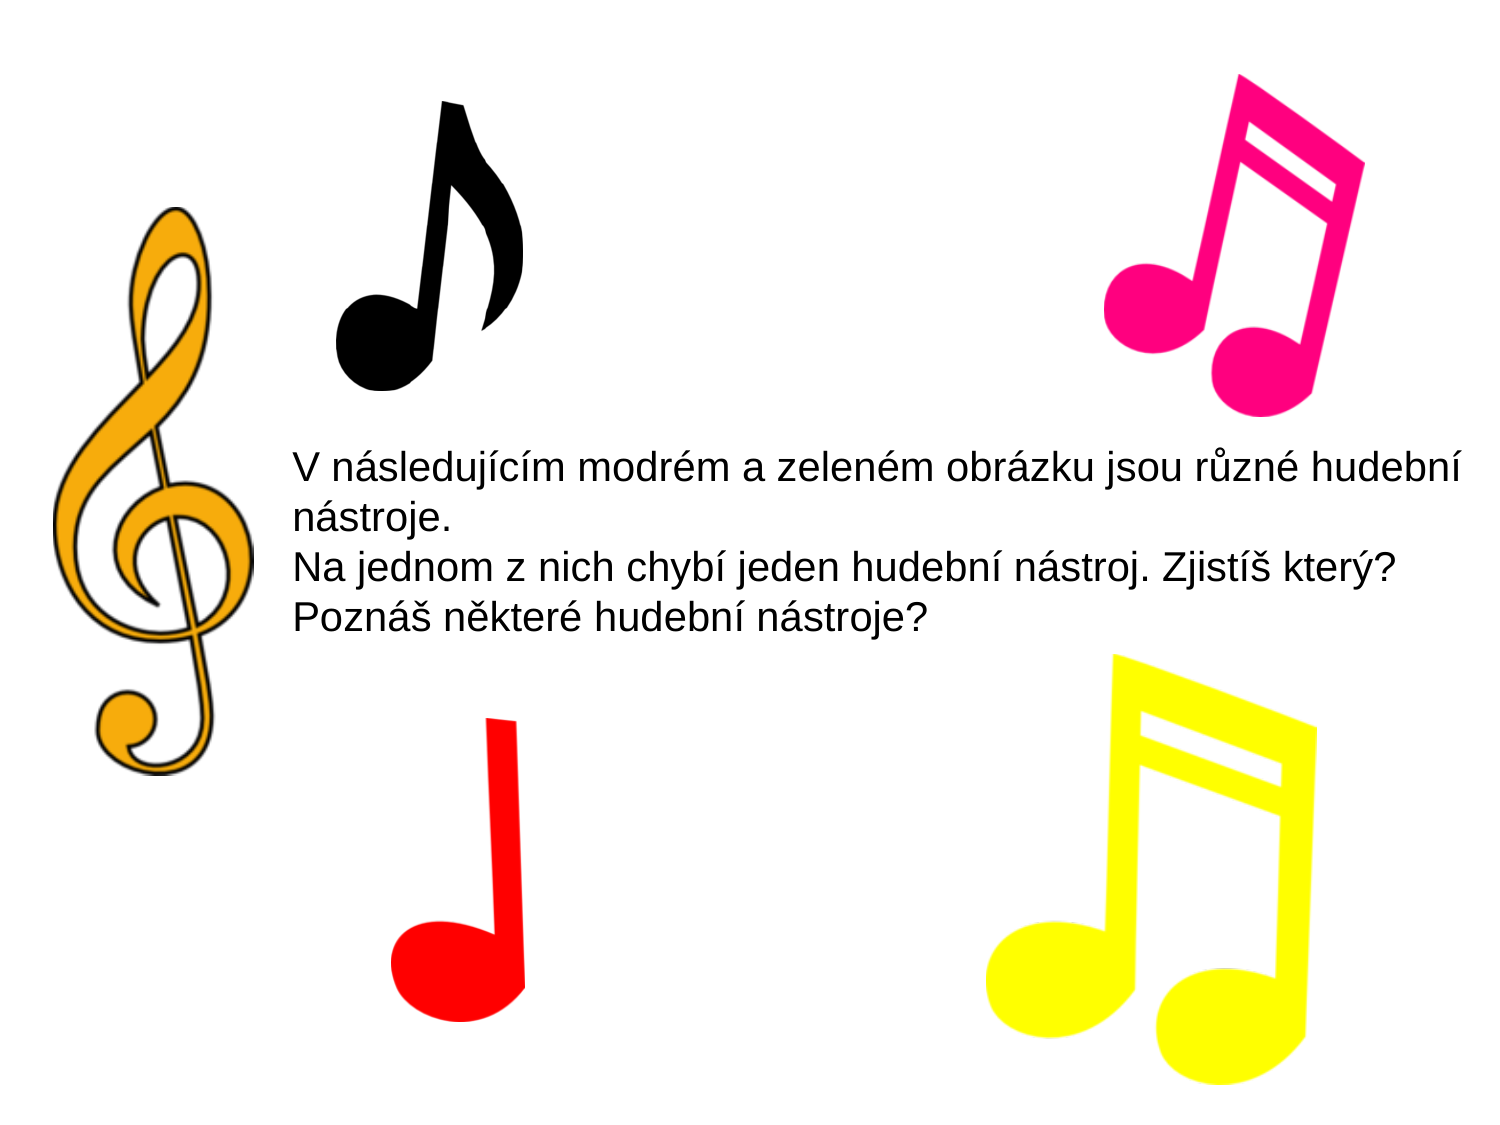

V následujícím modrém a zeleném obrázku jsou různé hudební nástroje.
Na jednom z nich chybí jeden hudební nástroj. Zjistíš který?
Poznáš některé hudební nástroje?